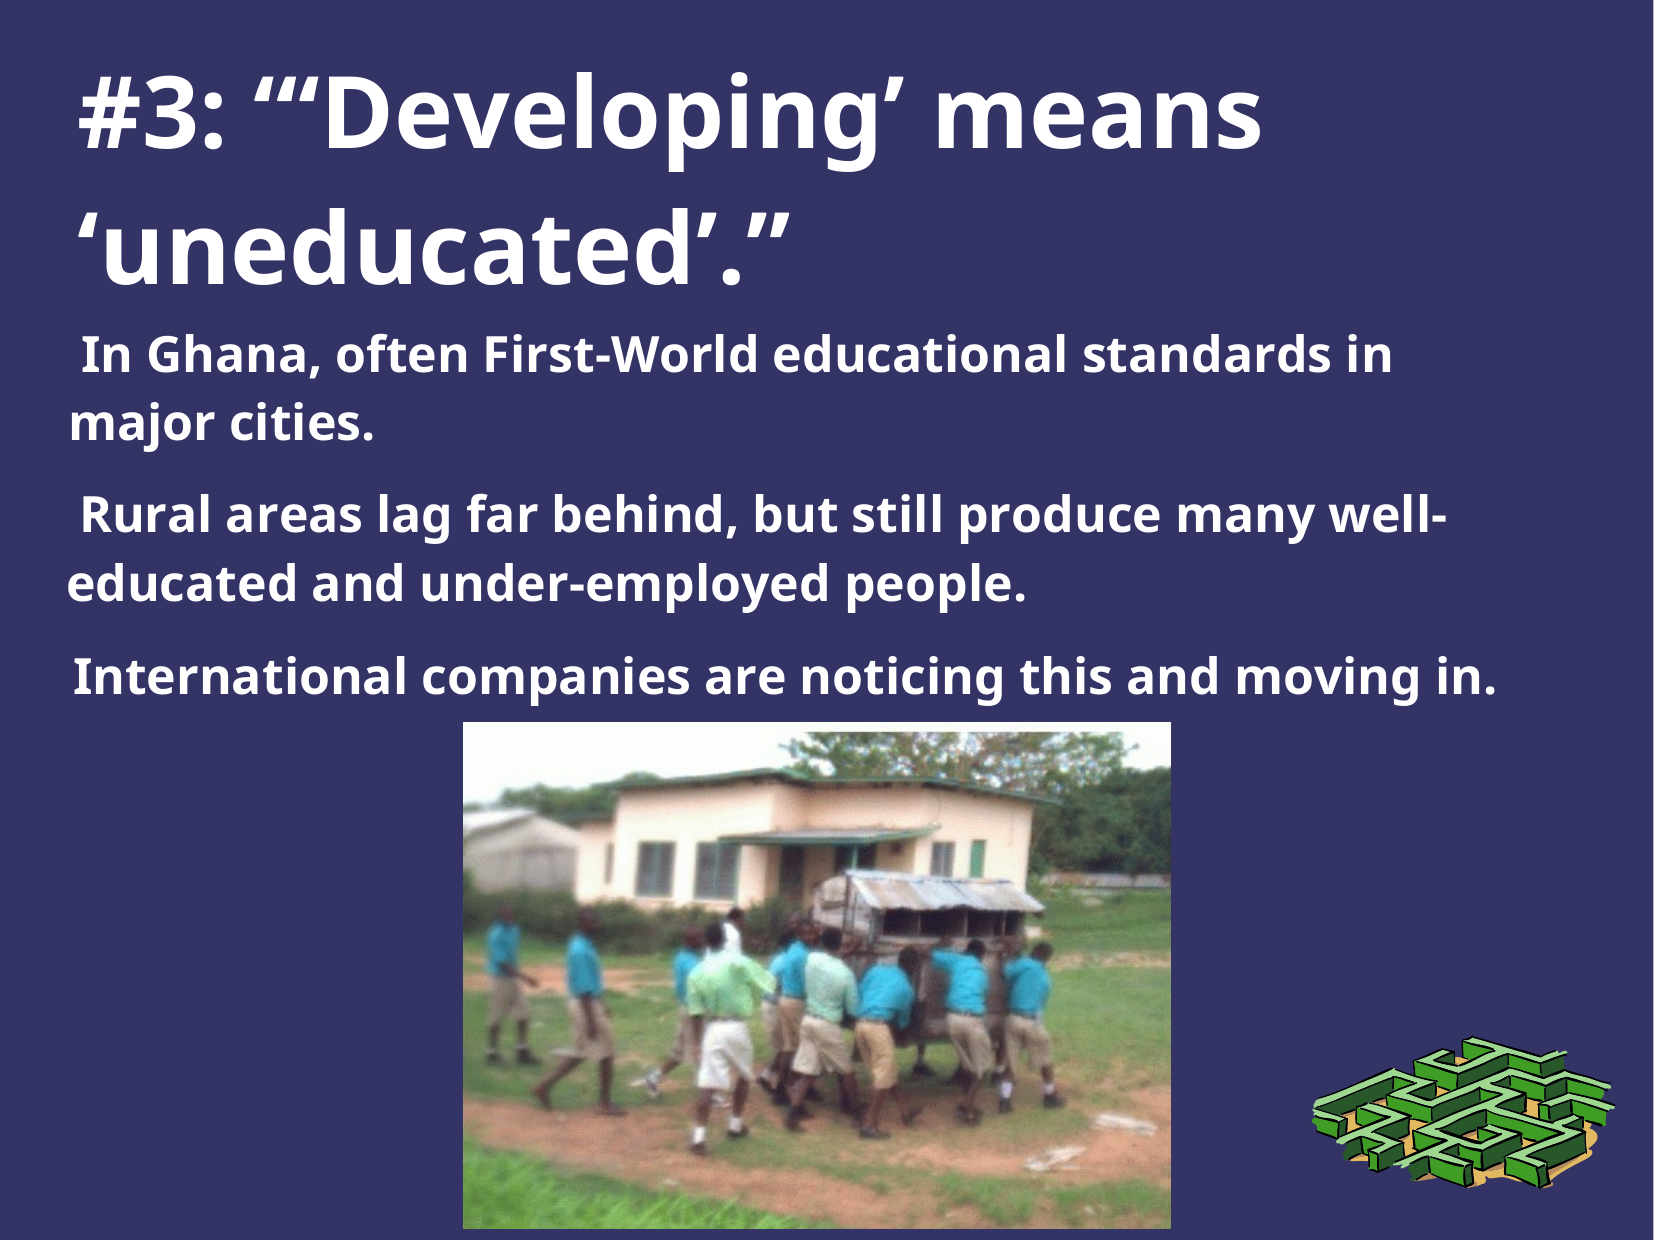

#3: “‘Developing’ means ‘uneducated’.”
 In Ghana, often First-World educational standards in major cities.
 Rural areas lag far behind, but still produce many well-educated and under-employed people.
 International companies are noticing this and moving in.